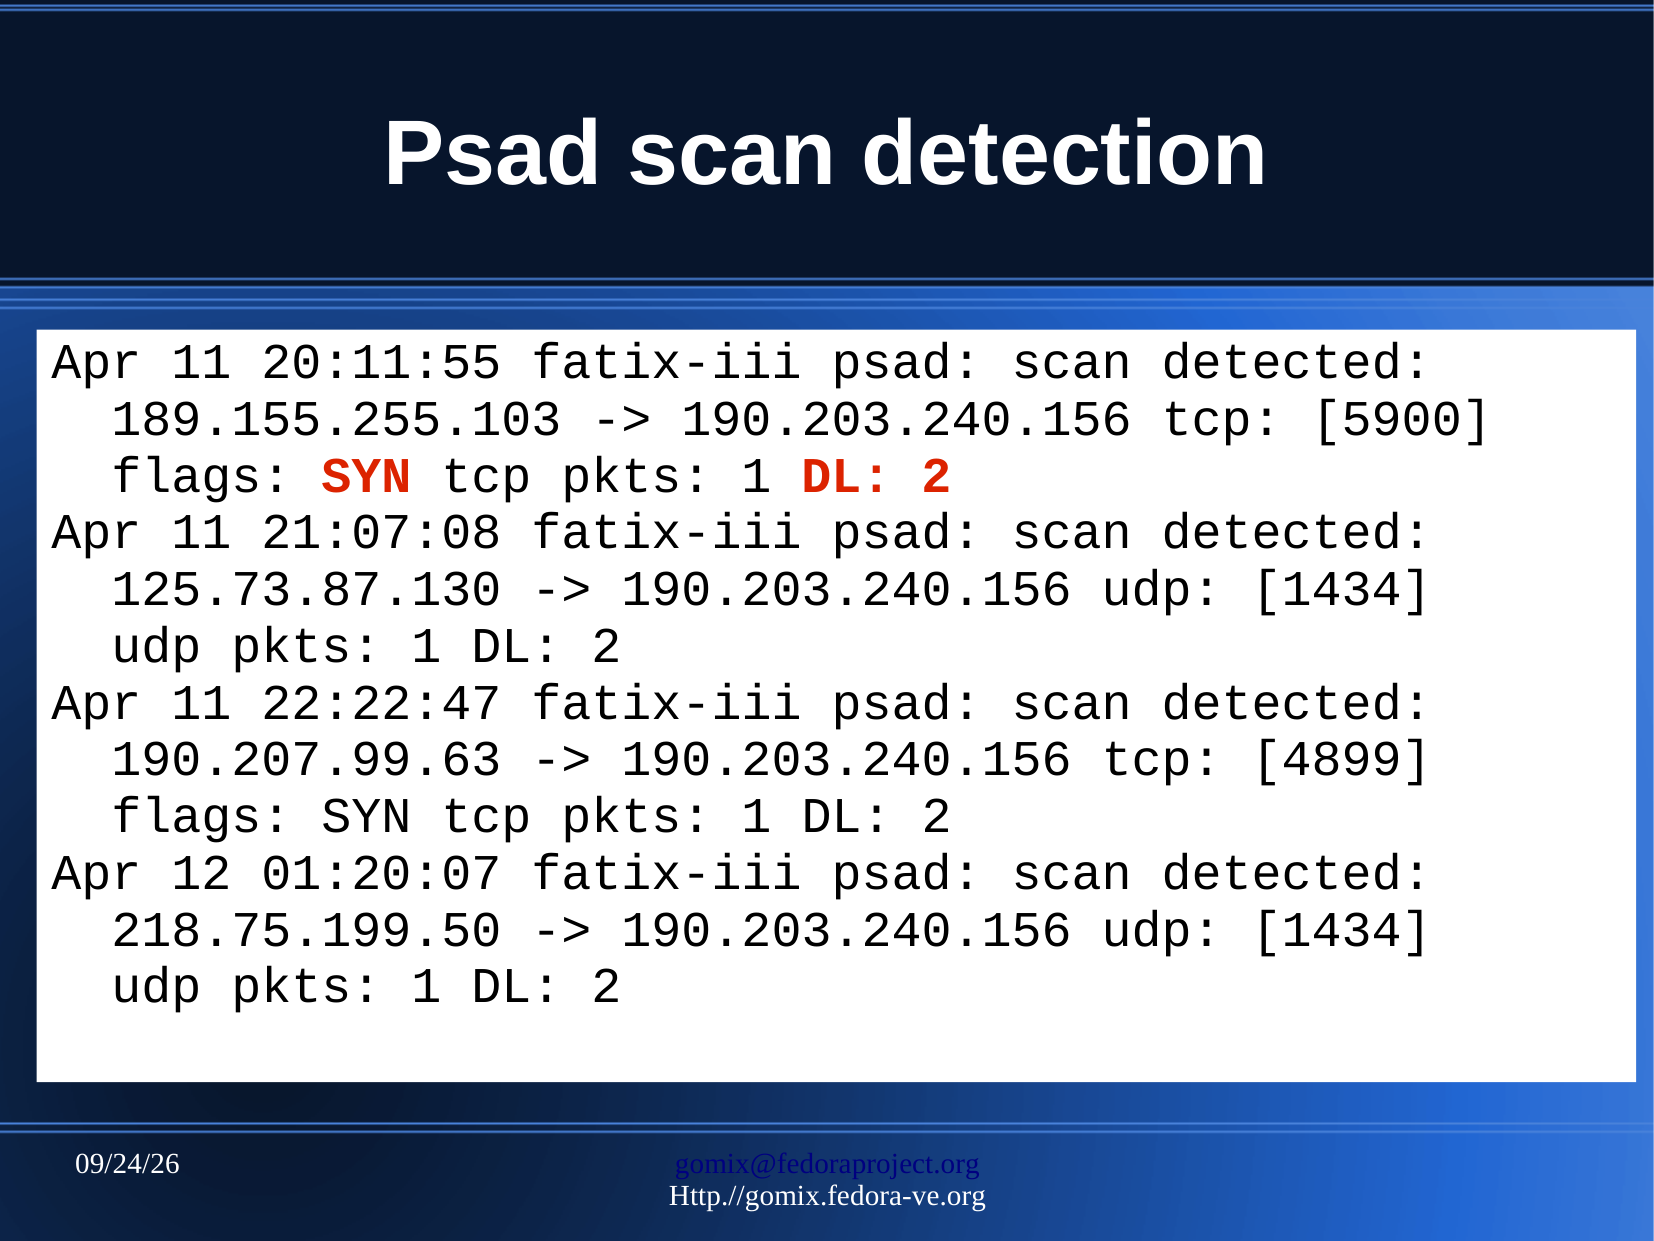

# Psad scan detection
Apr 11 20:11:55 fatix-iii psad: scan detected:
 189.155.255.103 -> 190.203.240.156 tcp: [5900]
 flags: SYN tcp pkts: 1 DL: 2
Apr 11 21:07:08 fatix-iii psad: scan detected:
 125.73.87.130 -> 190.203.240.156 udp: [1434]
 udp pkts: 1 DL: 2
Apr 11 22:22:47 fatix-iii psad: scan detected:
 190.207.99.63 -> 190.203.240.156 tcp: [4899]
 flags: SYN tcp pkts: 1 DL: 2
Apr 12 01:20:07 fatix-iii psad: scan detected:
 218.75.199.50 -> 190.203.240.156 udp: [1434]
 udp pkts: 1 DL: 2